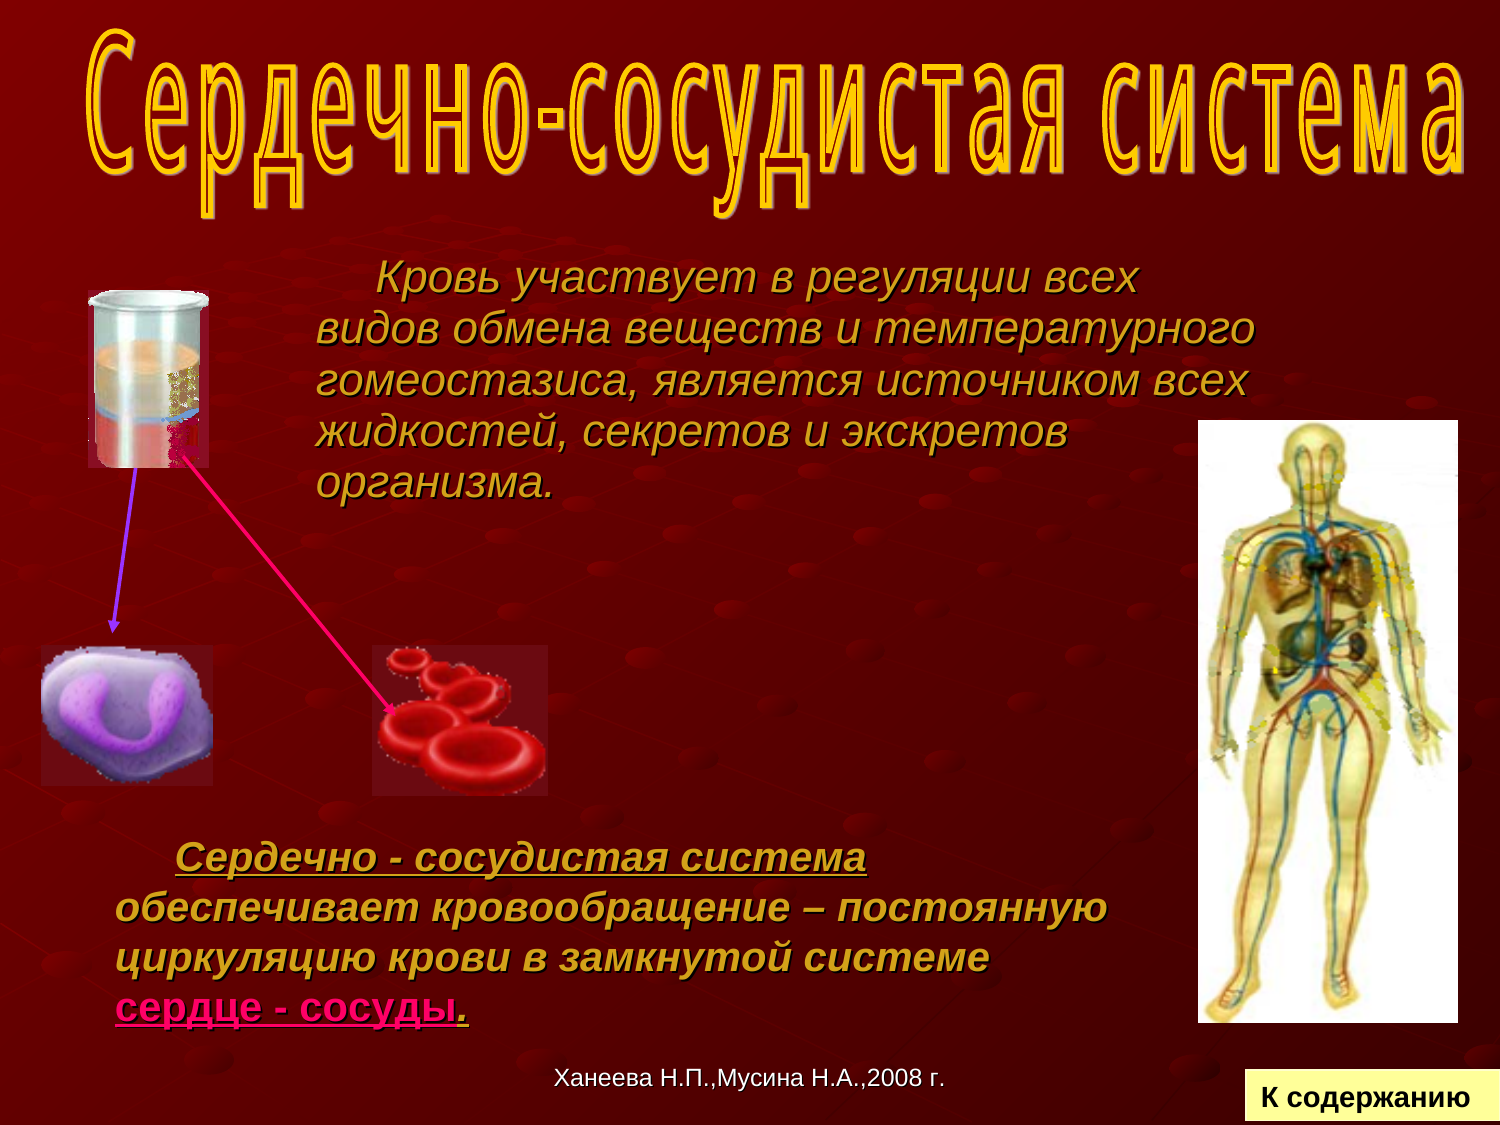

Сердечно-сосудистая система
# Кровь участвует в регуляции всех видов обмена веществ и температурного гомеостазиса, является источником всех жидкостей, секретов и экскретов организма.
Сердечно - сосудистая система обеспечивает кровообращение – постоянную циркуляцию крови в замкнутой системе сердце - сосуды.
Ханеева Н.П.,Мусина Н.А.,2008 г.
К содержанию